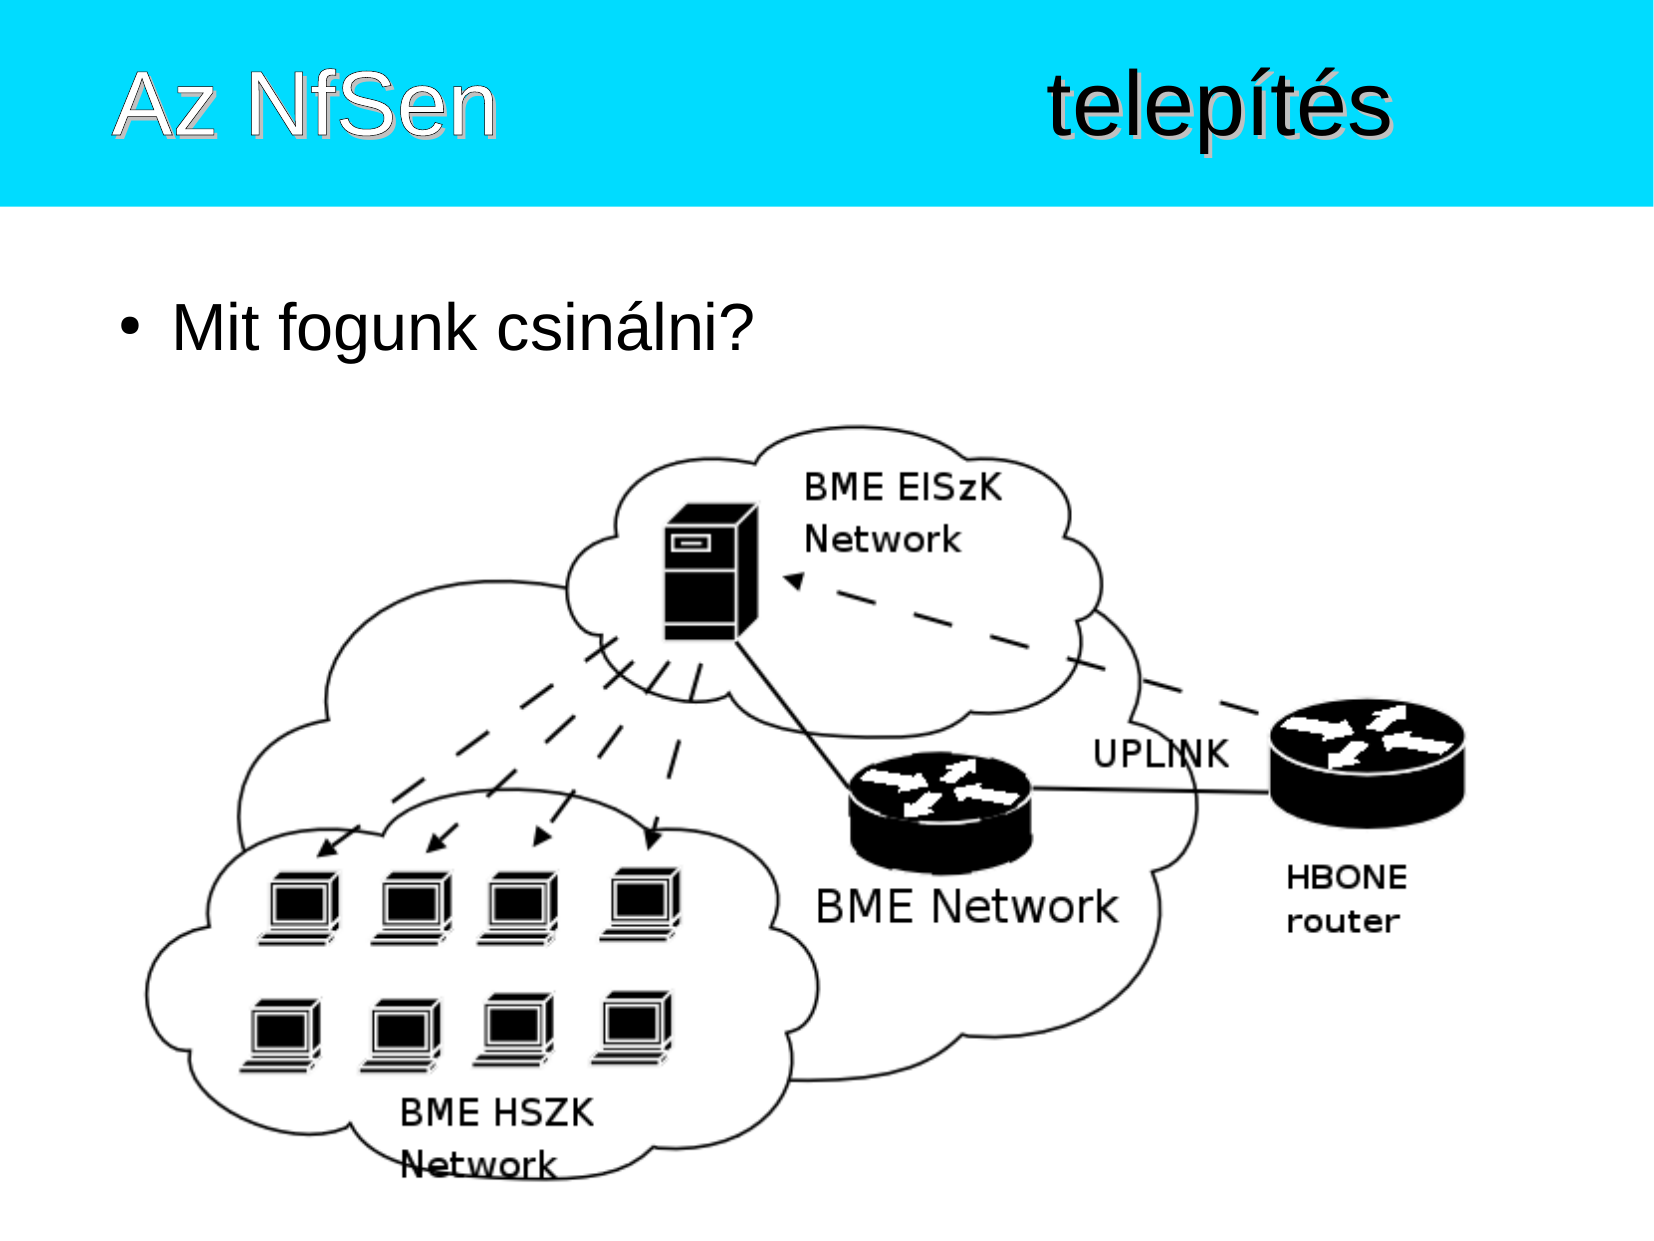

Az NfSen	telepítés
# Mit fogunk csinálni?